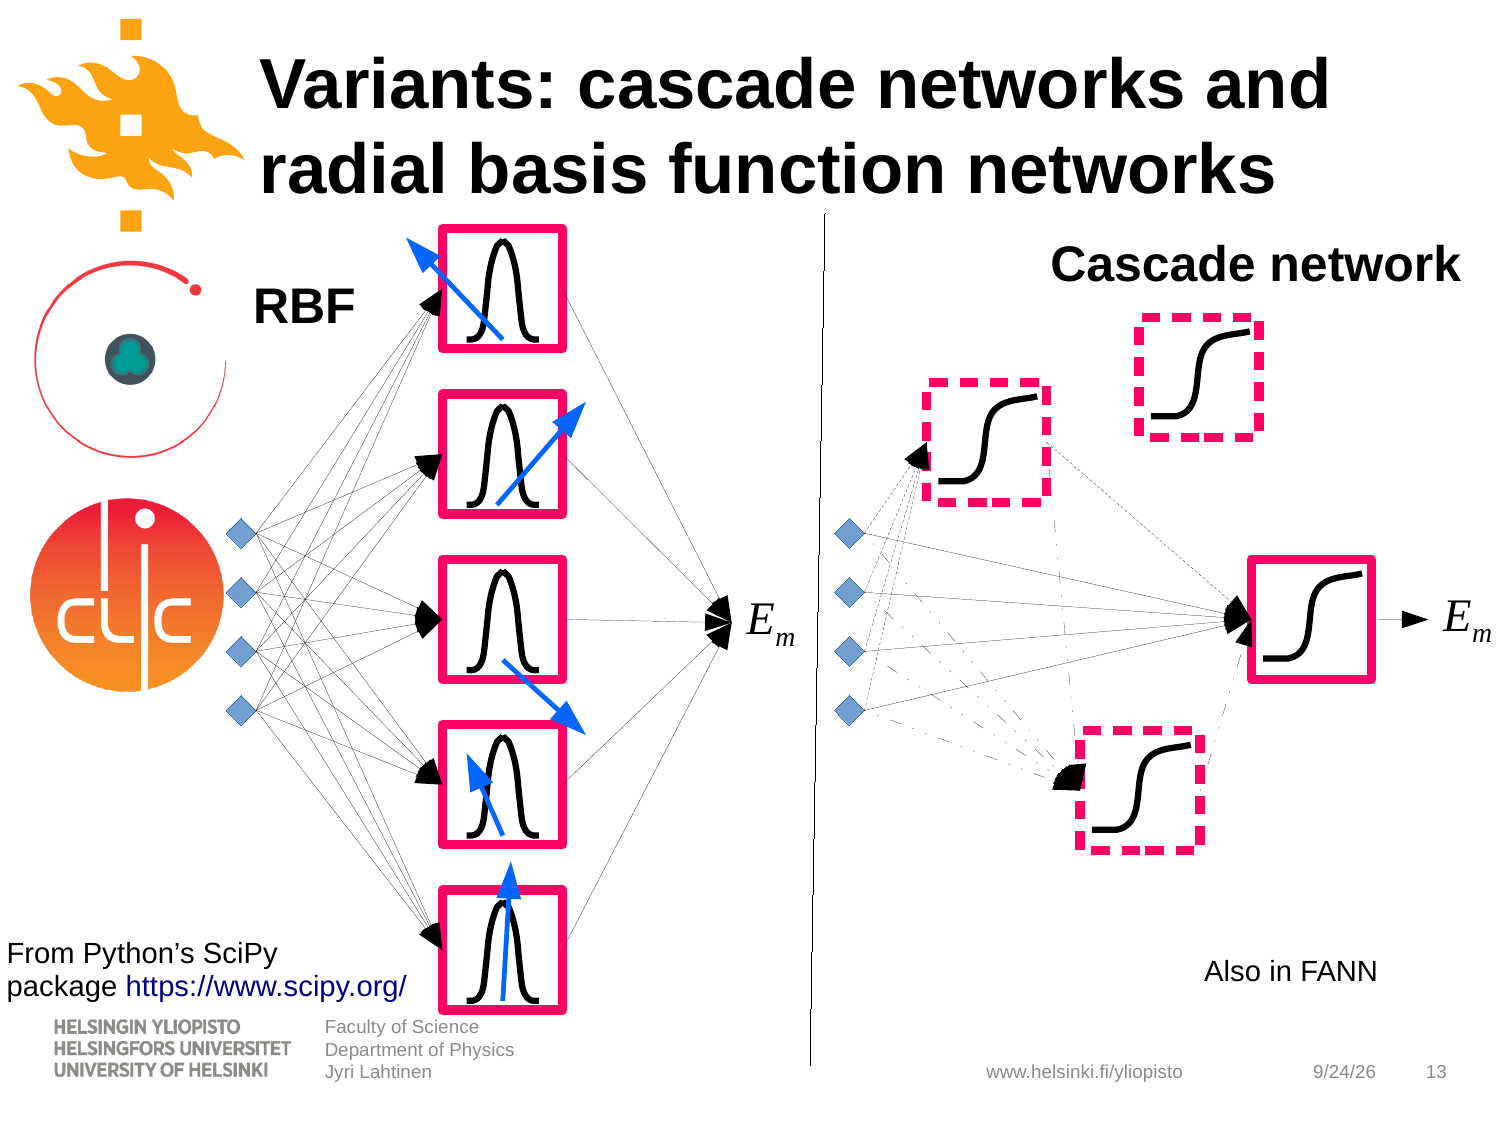

# Variants: cascade networks and radial basis function networks
Cascade network
RBF
From Python’s SciPy
package https://www.scipy.org/
Also in FANN
Faculty of Science
Department of Physics
Jyri Lahtinen